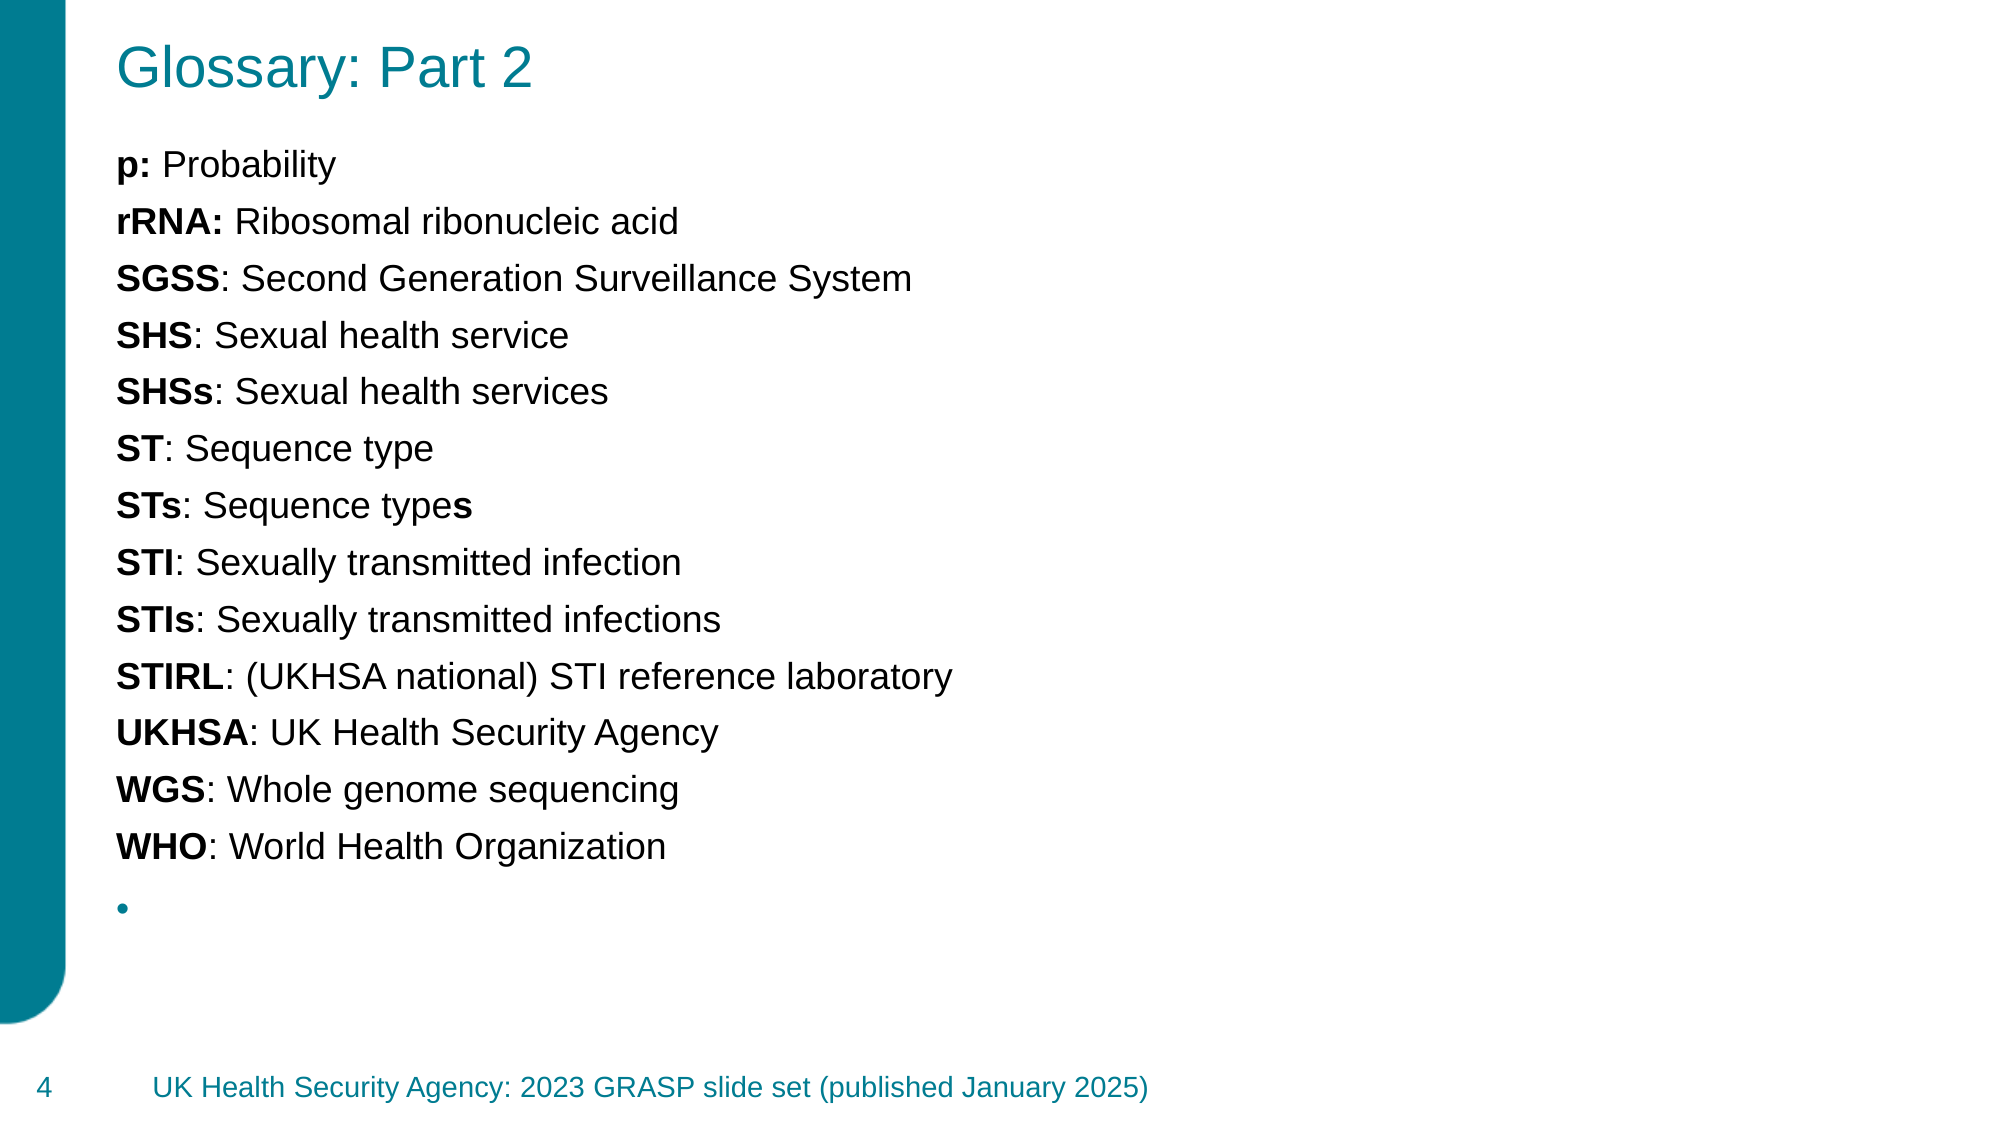

# Glossary: Part 2
p: Probability
rRNA: Ribosomal ribonucleic acid
SGSS: Second Generation Surveillance System
SHS: Sexual health service
SHSs: Sexual health services
ST: Sequence type
STs: Sequence types
STI: Sexually transmitted infection
STIs: Sexually transmitted infections
STIRL: (UKHSA national) STI reference laboratory
UKHSA: UK Health Security Agency
WGS: Whole genome sequencing
WHO: World Health Organization
4
UK Health Security Agency: 2023 GRASP slide set (published January 2025)